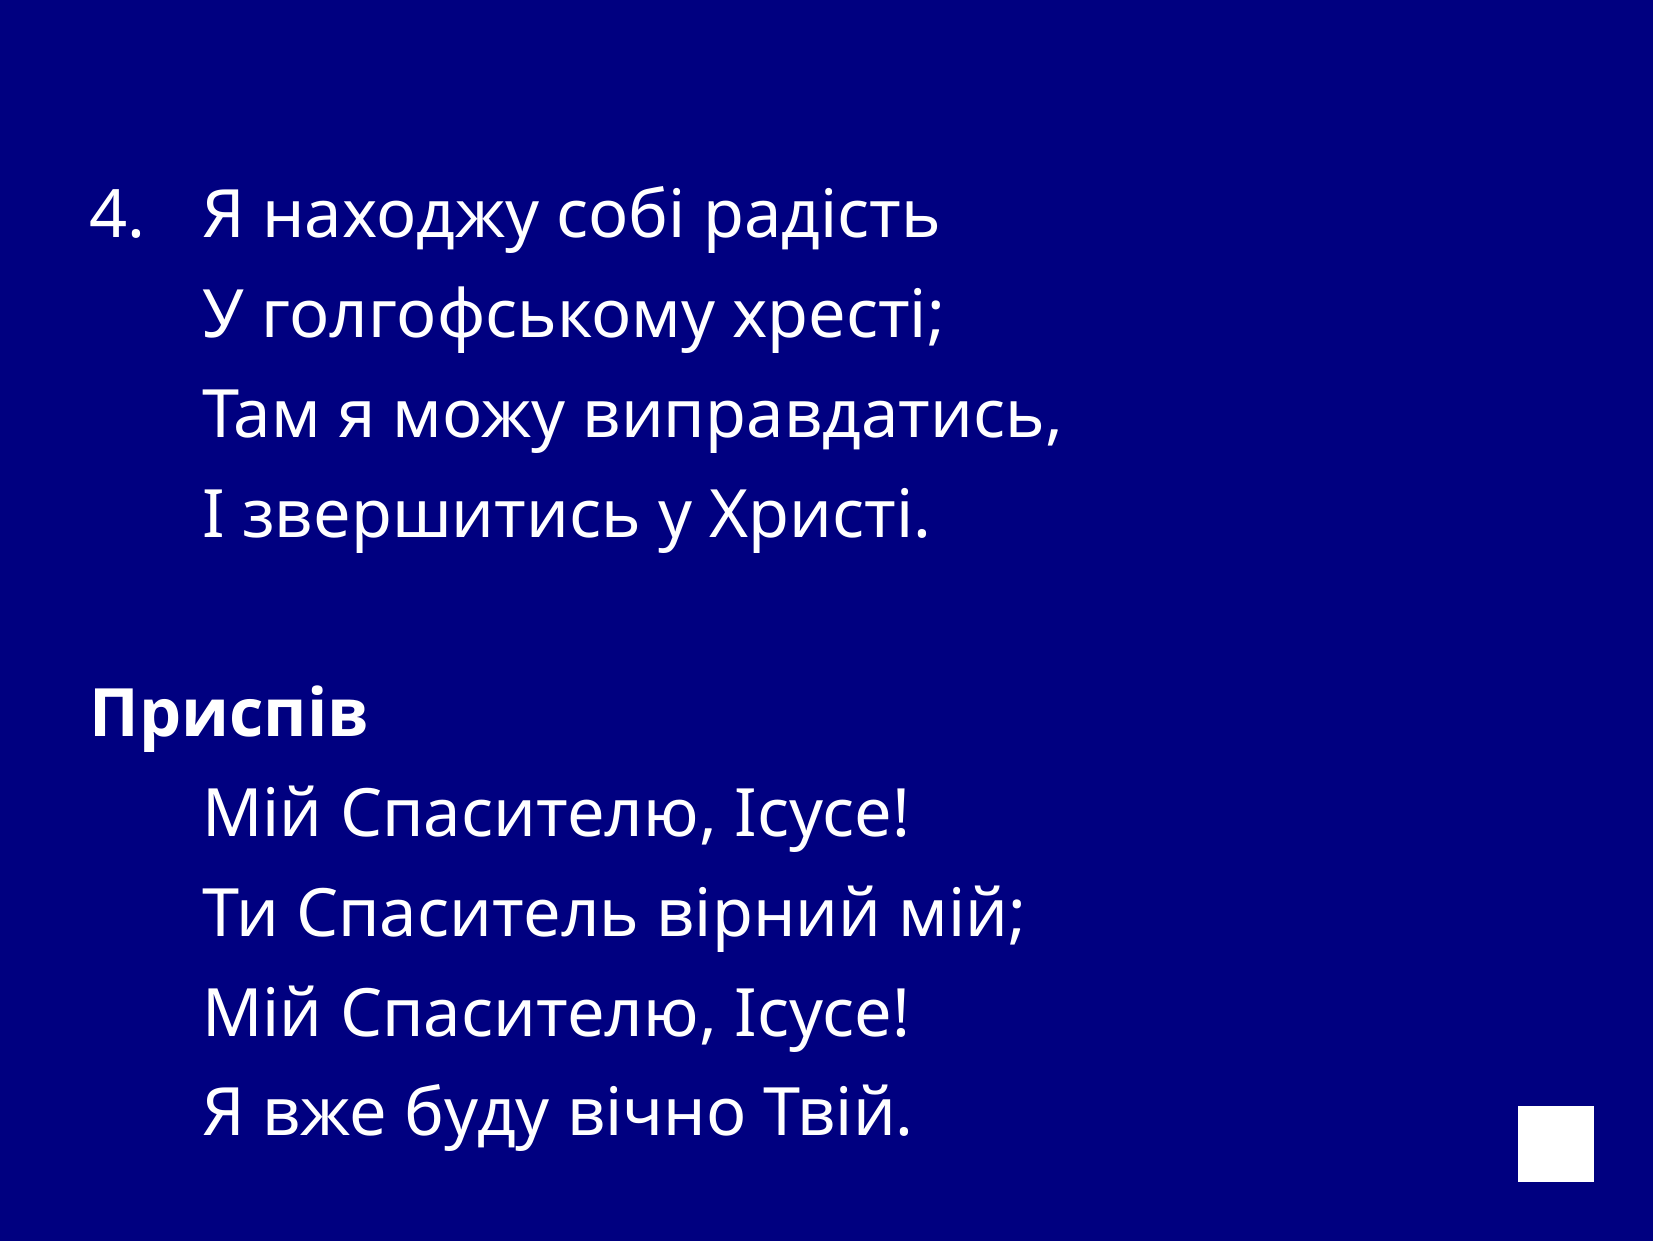

4.	Я находжу собі радість
	У голгофському хресті;
	Там я можу виправдатись,
	І звершитись у Христі.
Приспів
	Мій Спасителю, Ісусе!
	Ти Спаситель вірний мій;
	Мій Спасителю, Ісусе!
	Я вже буду вічно Твій.